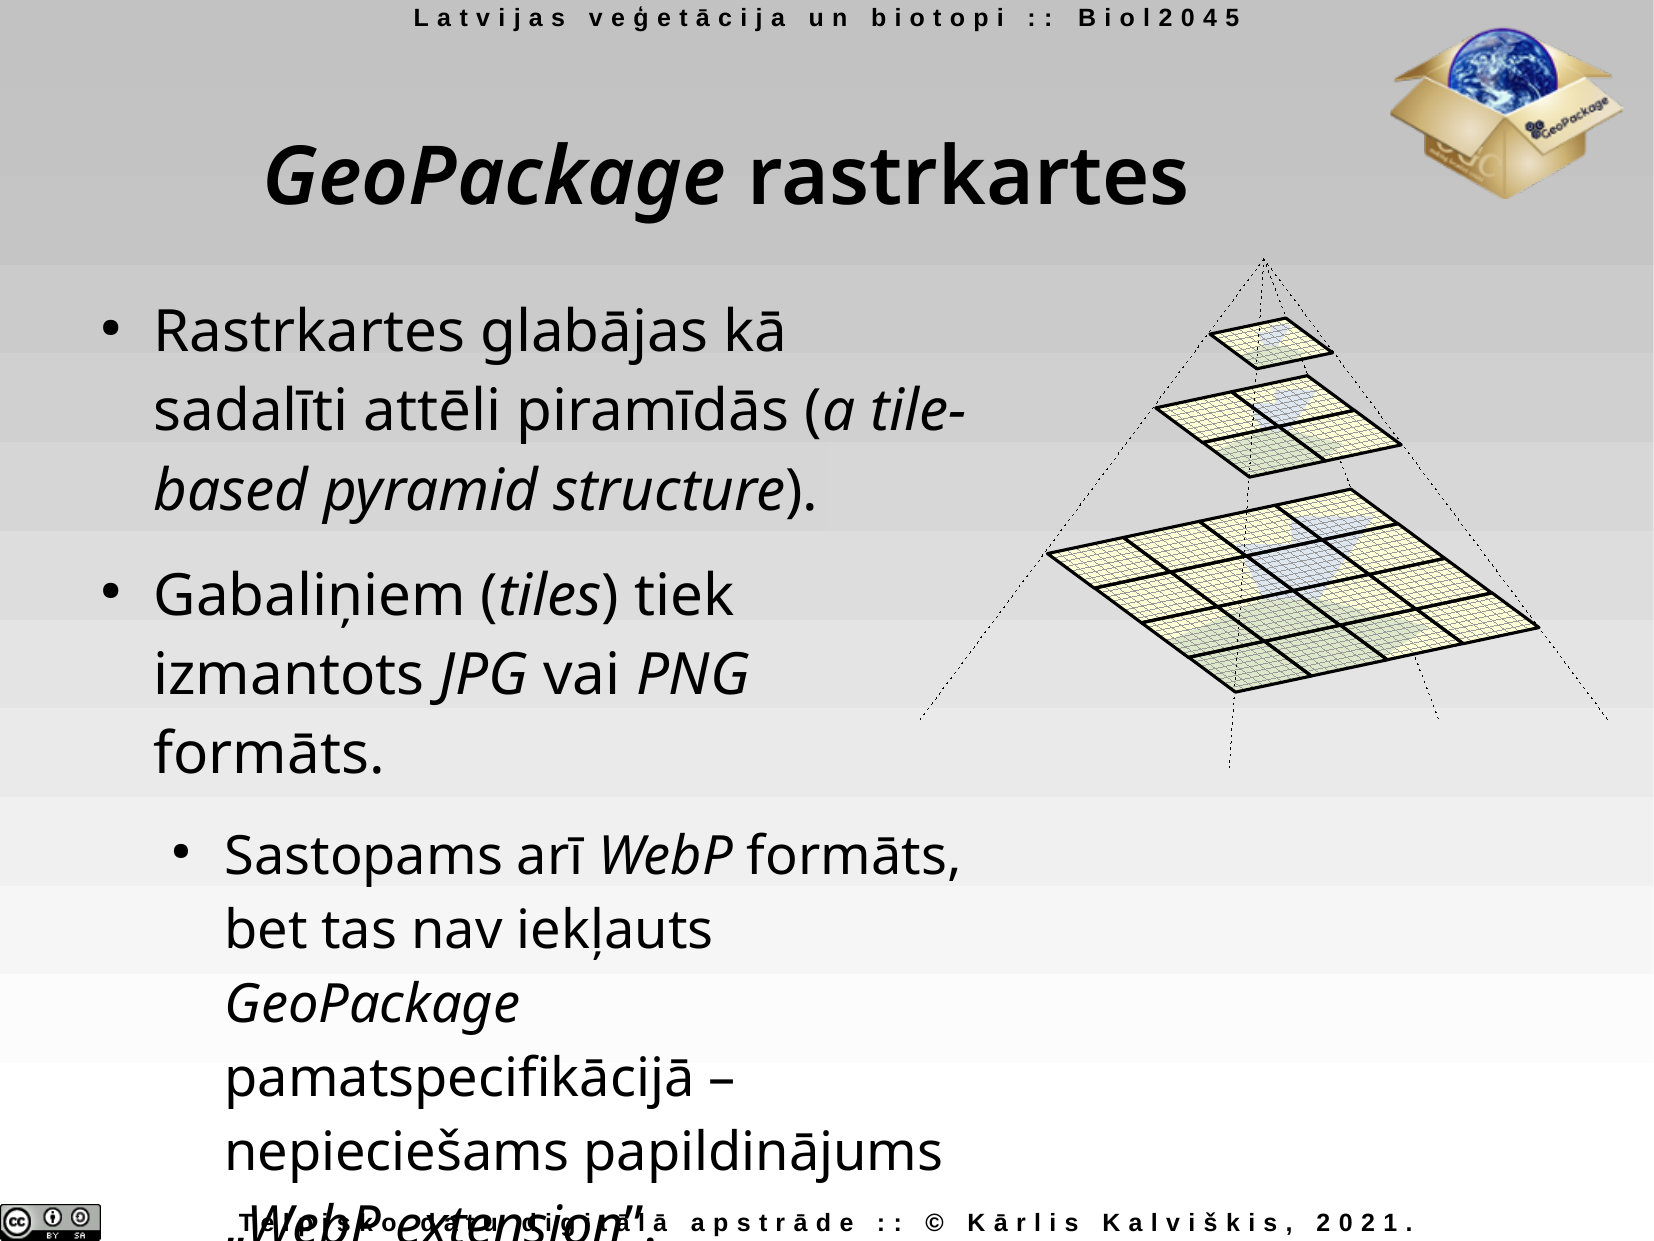

# GeoPackage rastrkartes
Rastrkartes glabājas kā sadalīti attēli piramīdās (a tile-based pyramid structure).
Gabaliņiem (tiles) tiek izmantots JPG vai PNG formāts.
Sastopams arī WebP formāts, bet tas nav iekļauts GeoPackage pamatspecifikācijā – nepieciešams papildinājums „WebP extension”.